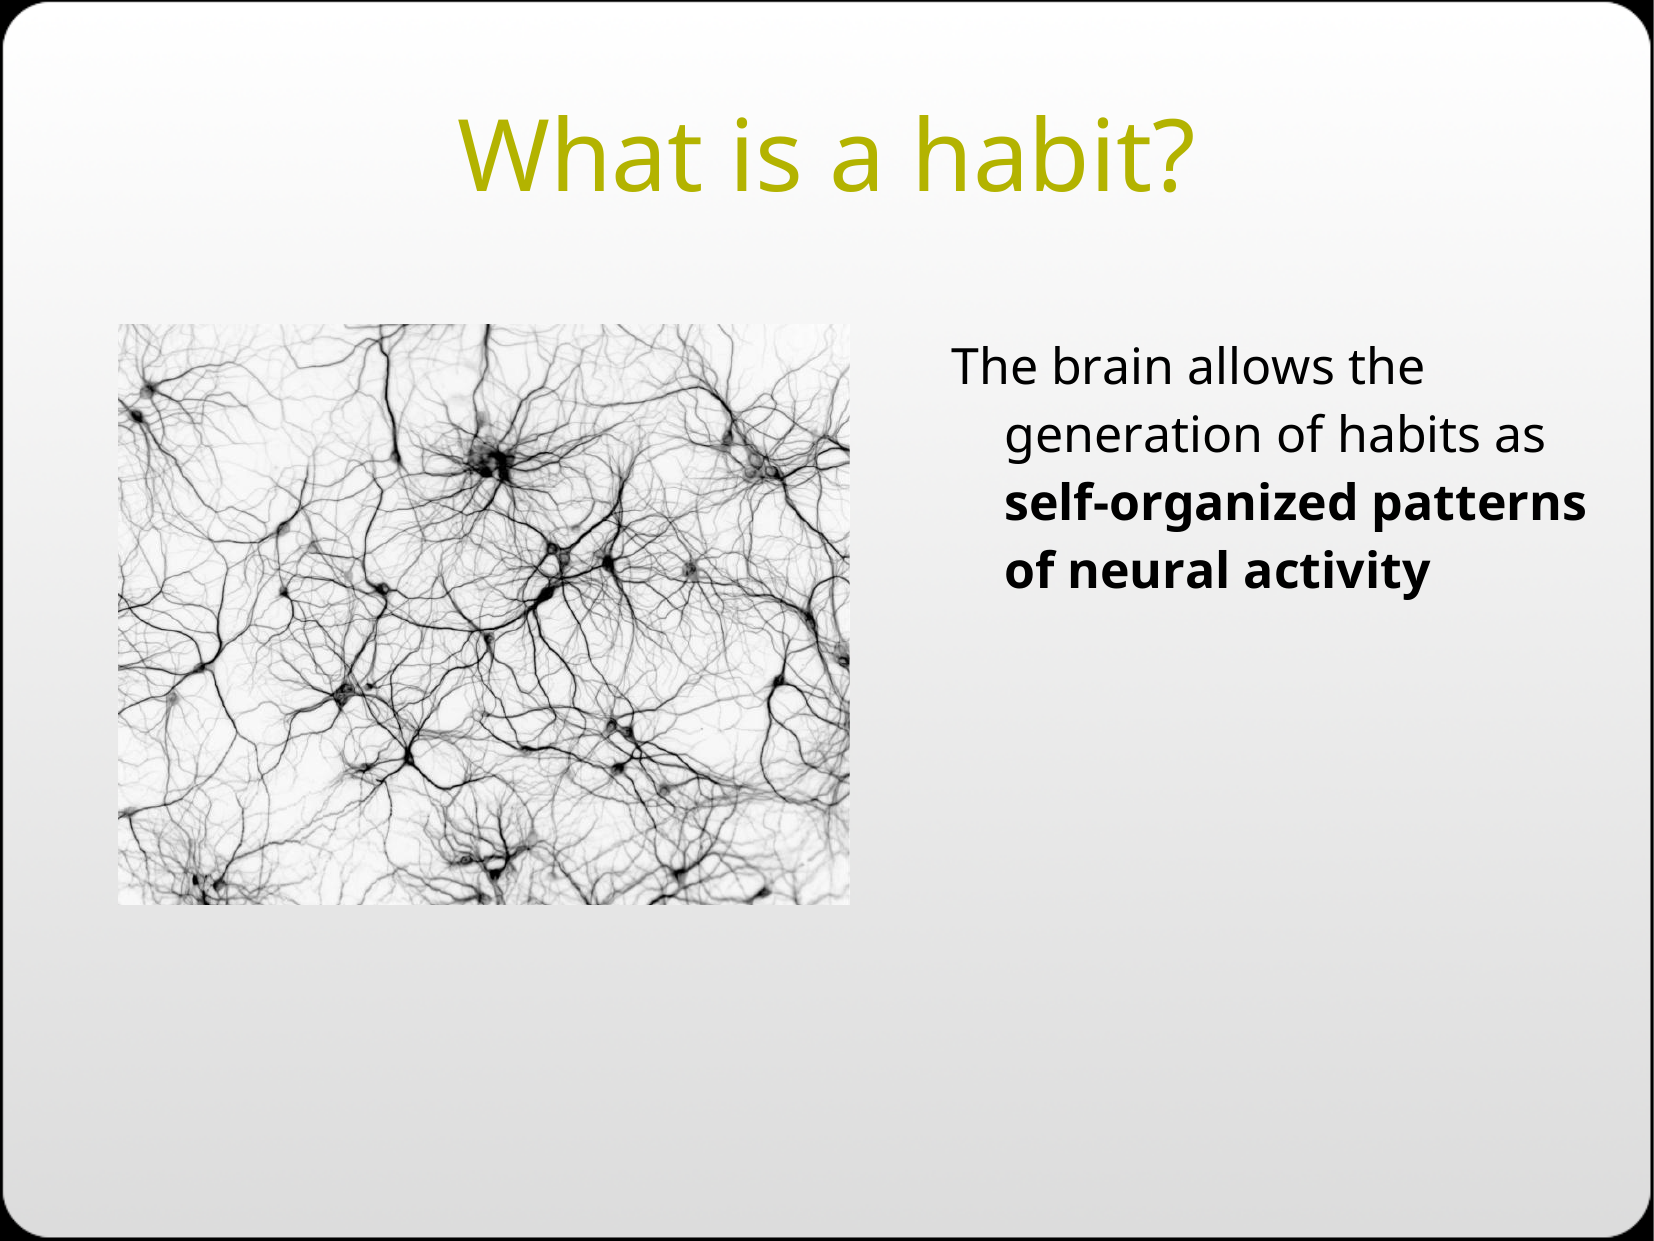

# What is a habit?
The brain allows the generation of habits as self-organized patterns of neural activity